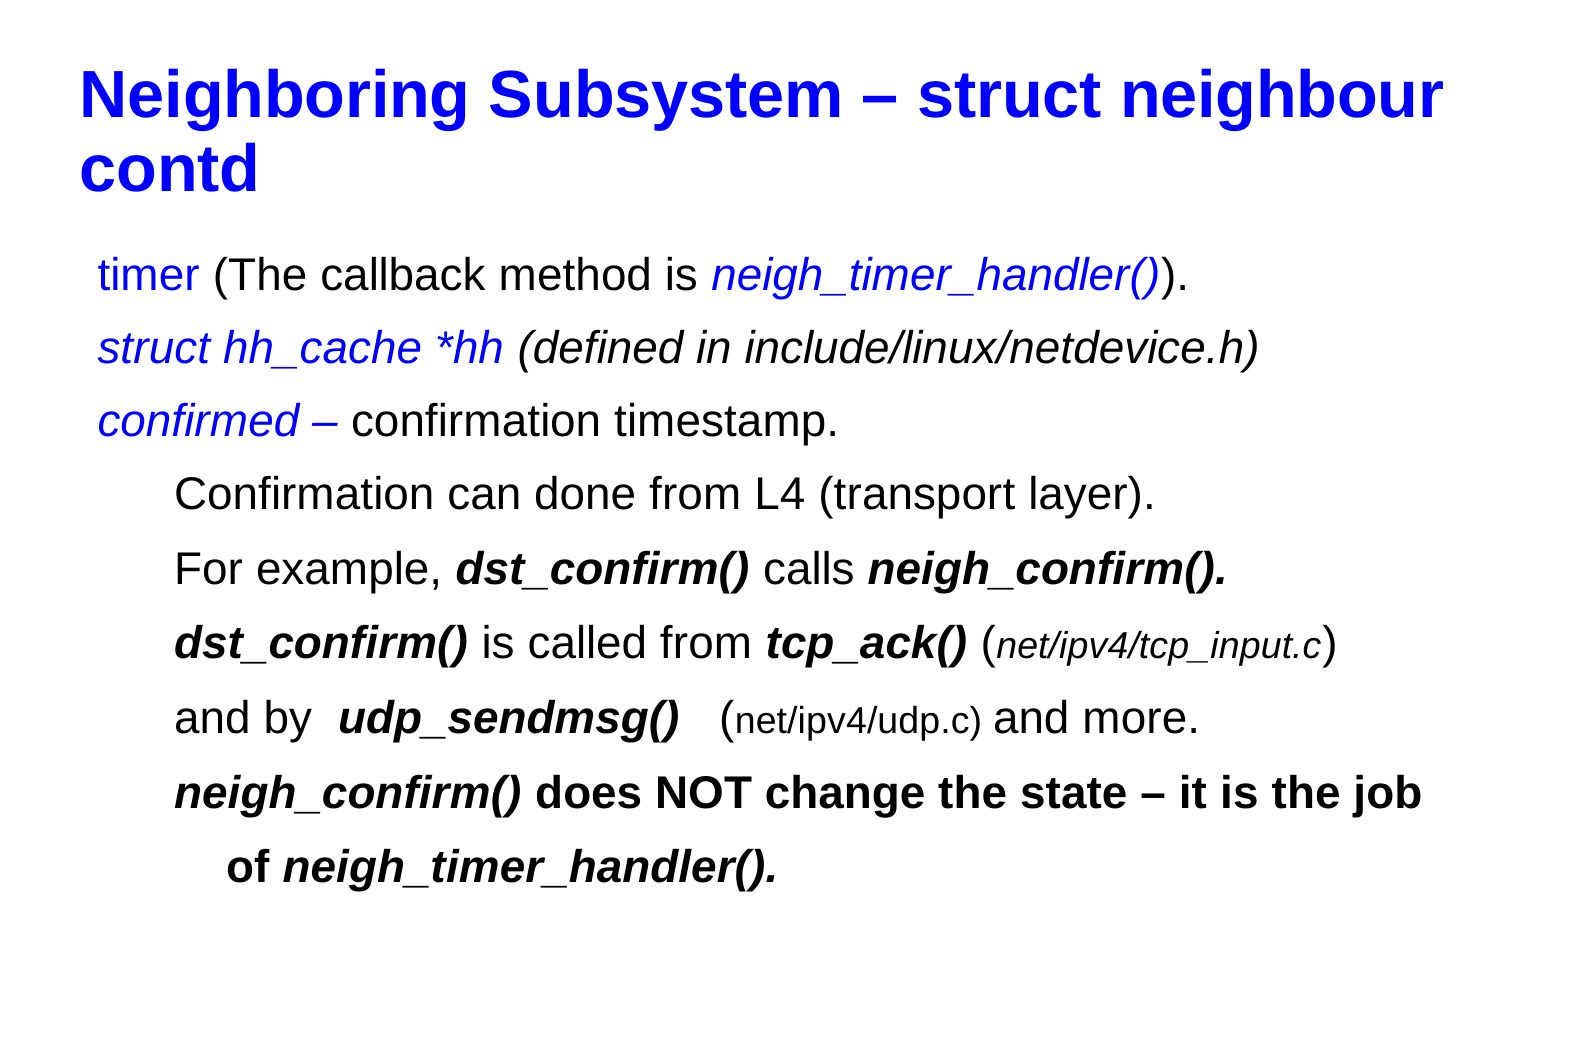

# Neighboring Subsystem – struct neighbour contd
timer (The callback method is neigh_timer_handler()).
struct hh_cache *hh (defined in include/linux/netdevice.h)
confirmed – confirmation timestamp.
Confirmation can done from L4 (transport layer).
For example, dst_confirm() calls neigh_confirm().
dst_confirm() is called from tcp_ack() (net/ipv4/tcp_input.c)
and by udp_sendmsg() (net/ipv4/udp.c) and more.
neigh_confirm() does NOT change the state – it is the job
 of neigh_timer_handler().